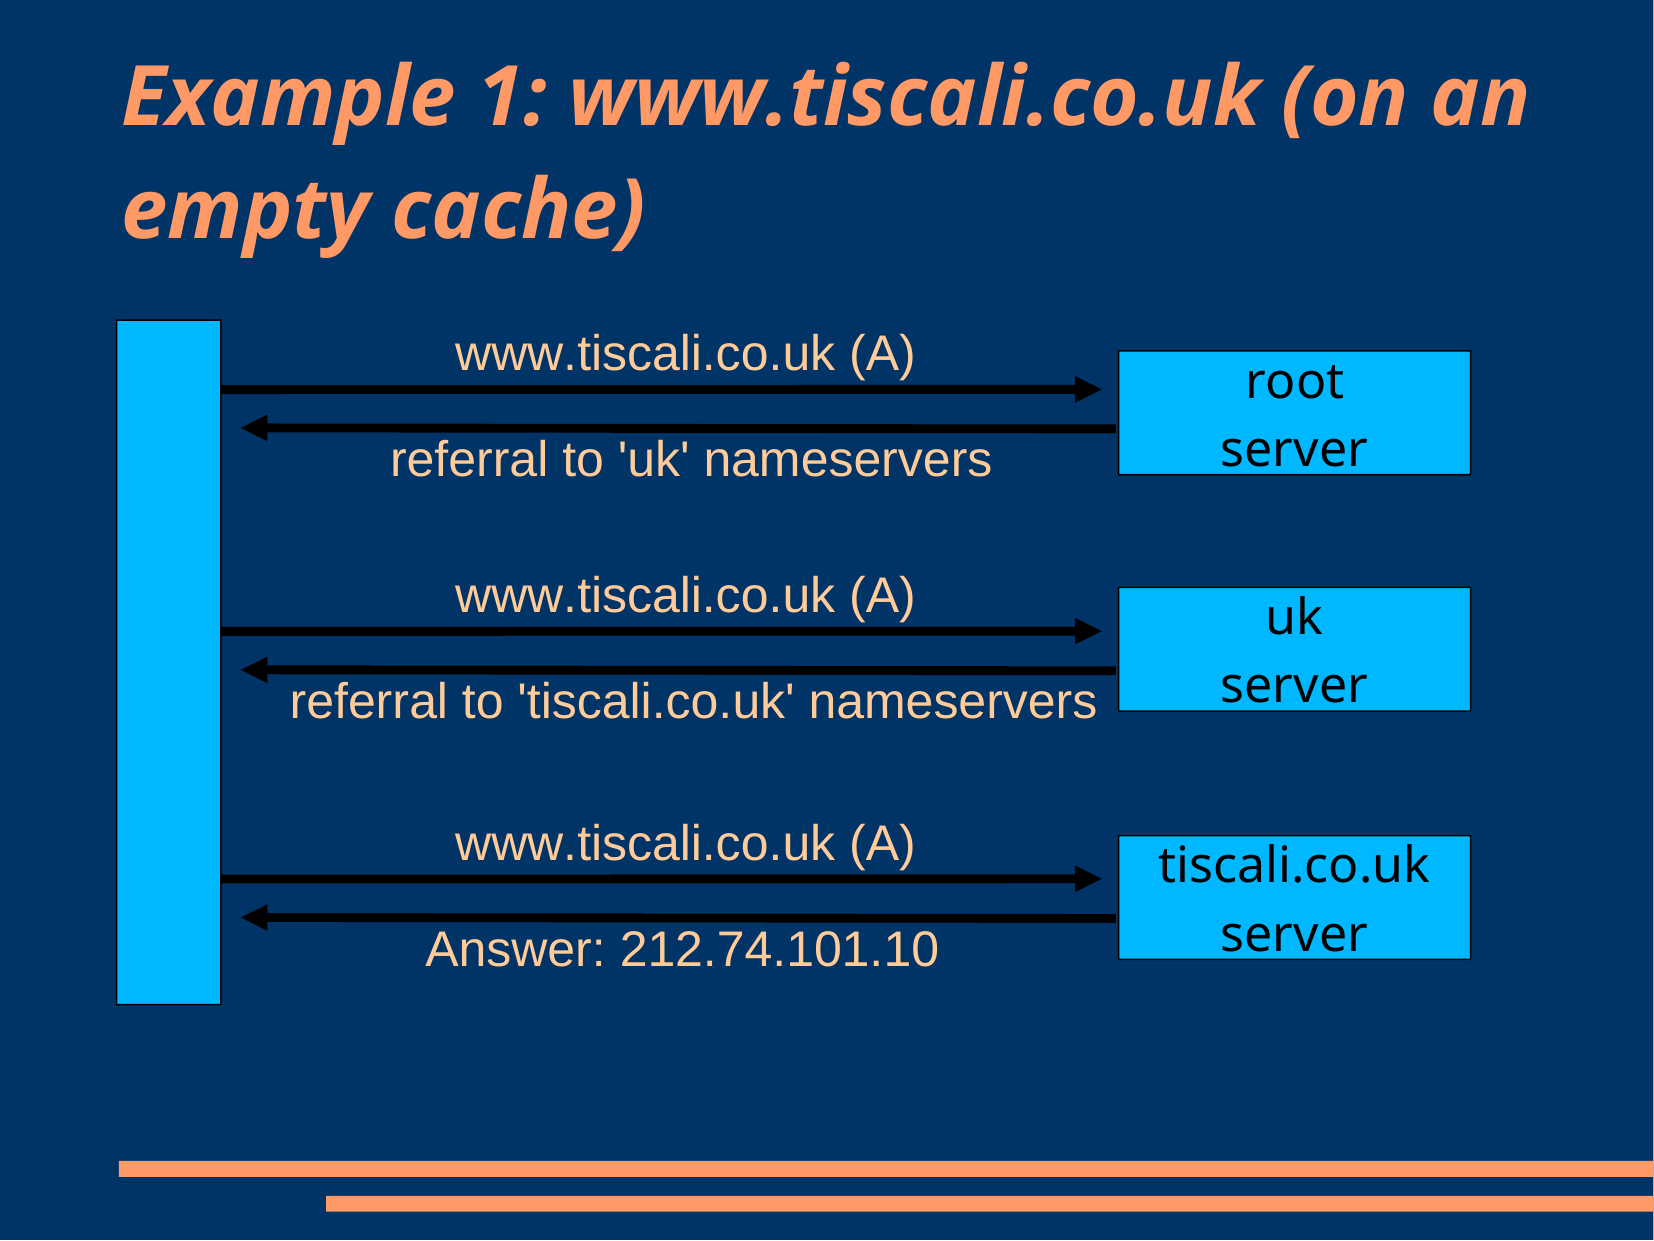

# Example 1: www.tiscali.co.uk (on an empty cache)
www.tiscali.co.uk (A)
root
server
referral to 'uk' nameservers
www.tiscali.co.uk (A)
uk
server
referral to 'tiscali.co.uk' nameservers
www.tiscali.co.uk (A)
tiscali.co.uk
server
Answer: 212.74.101.10